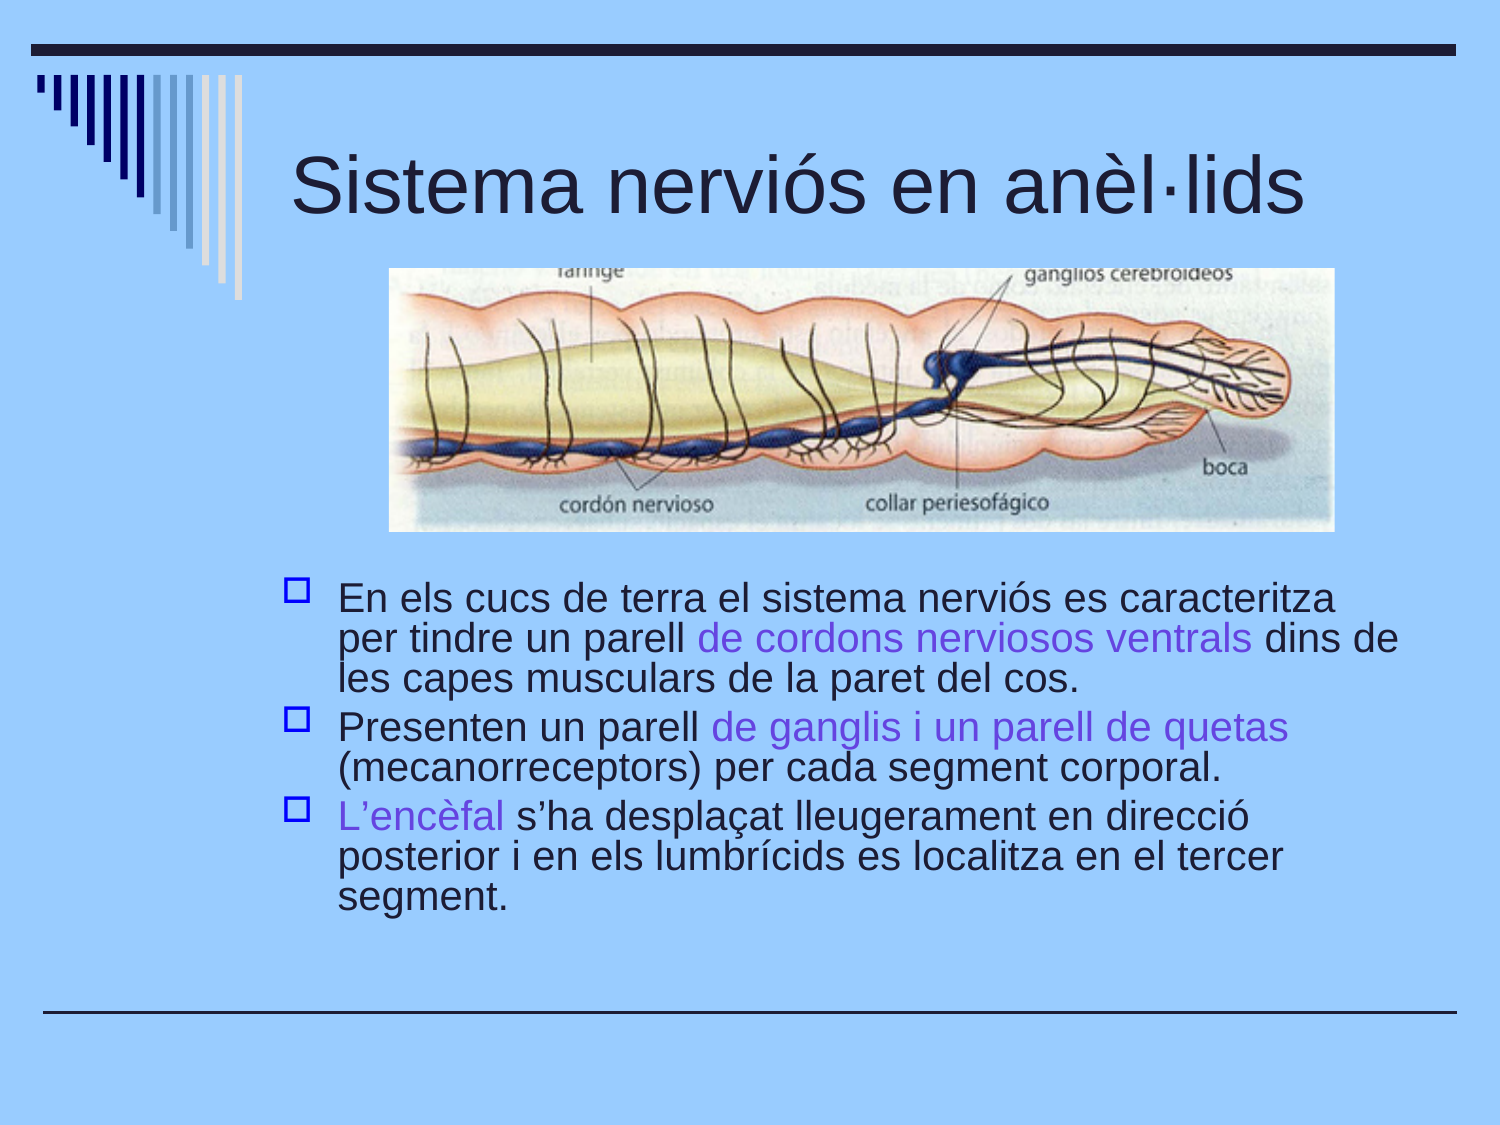

# Sistema nerviós en anèl·lids
En els cucs de terra el sistema nerviós es caracteritza per tindre un parell de cordons nerviosos ventrals dins de les capes musculars de la paret del cos.
Presenten un parell de ganglis i un parell de quetas (mecanorreceptors) per cada segment corporal.
L’encèfal s’ha desplaçat lleugerament en direcció posterior i en els lumbrícids es localitza en el tercer segment.